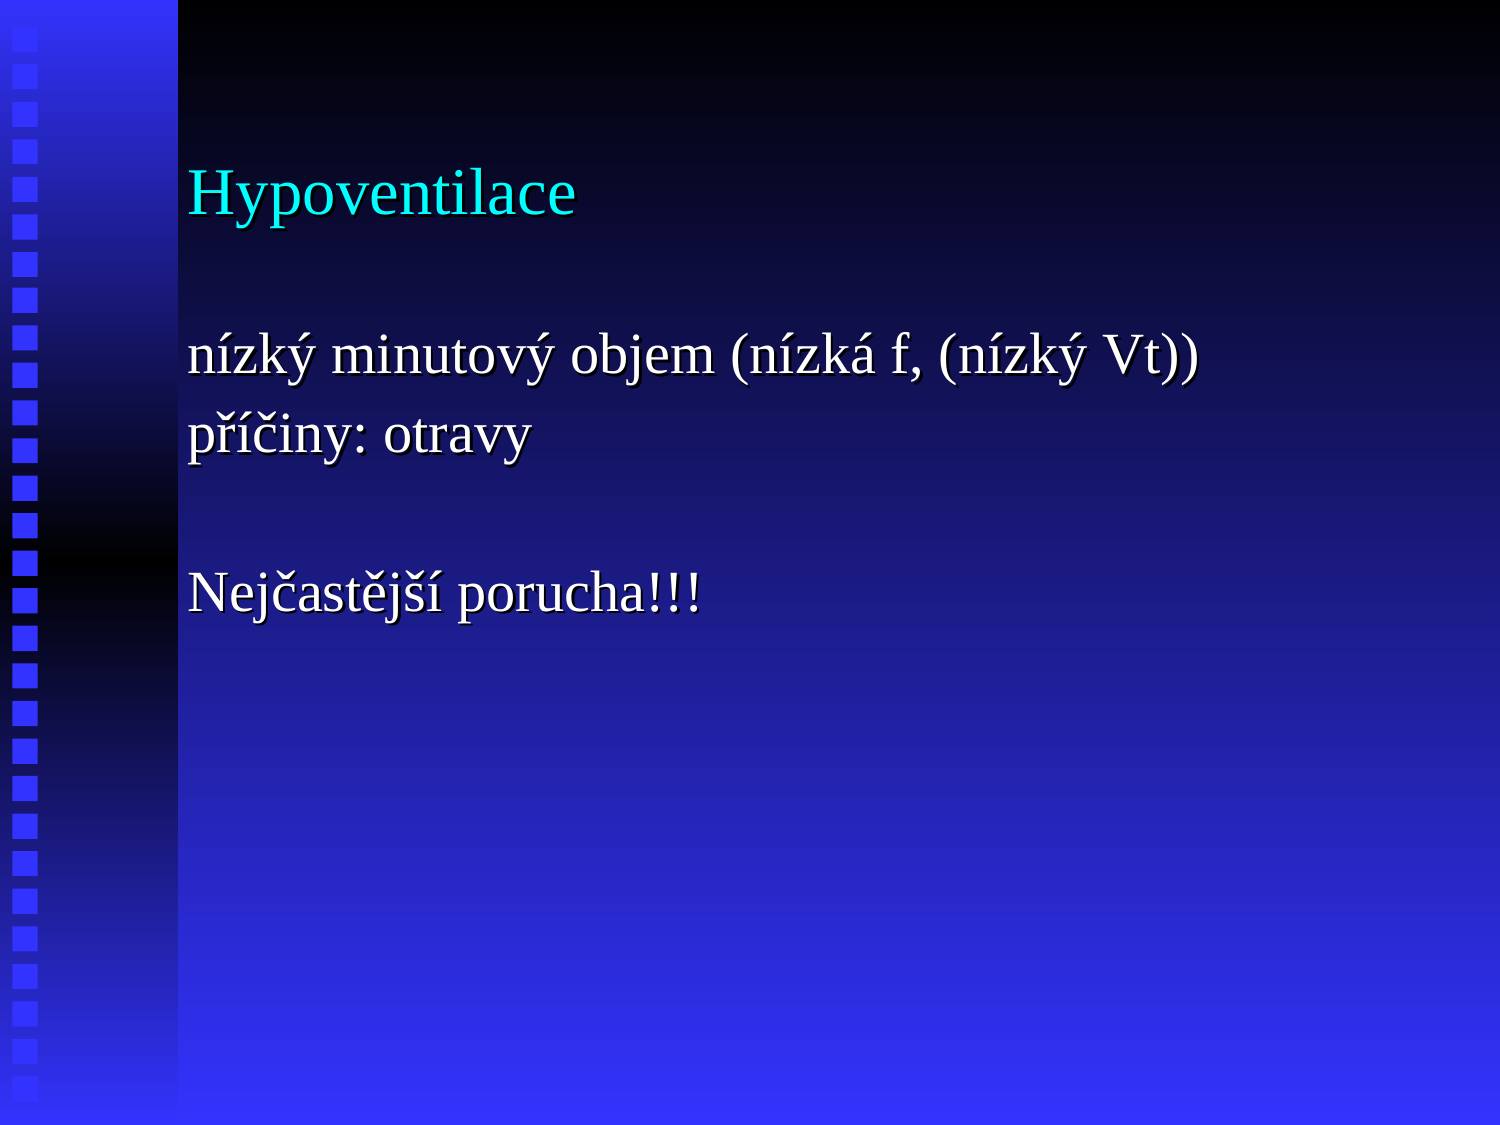

# Hypoventilace
nízký minutový objem (nízká f, (nízký Vt))
příčiny: otravy
Nejčastější porucha!!!